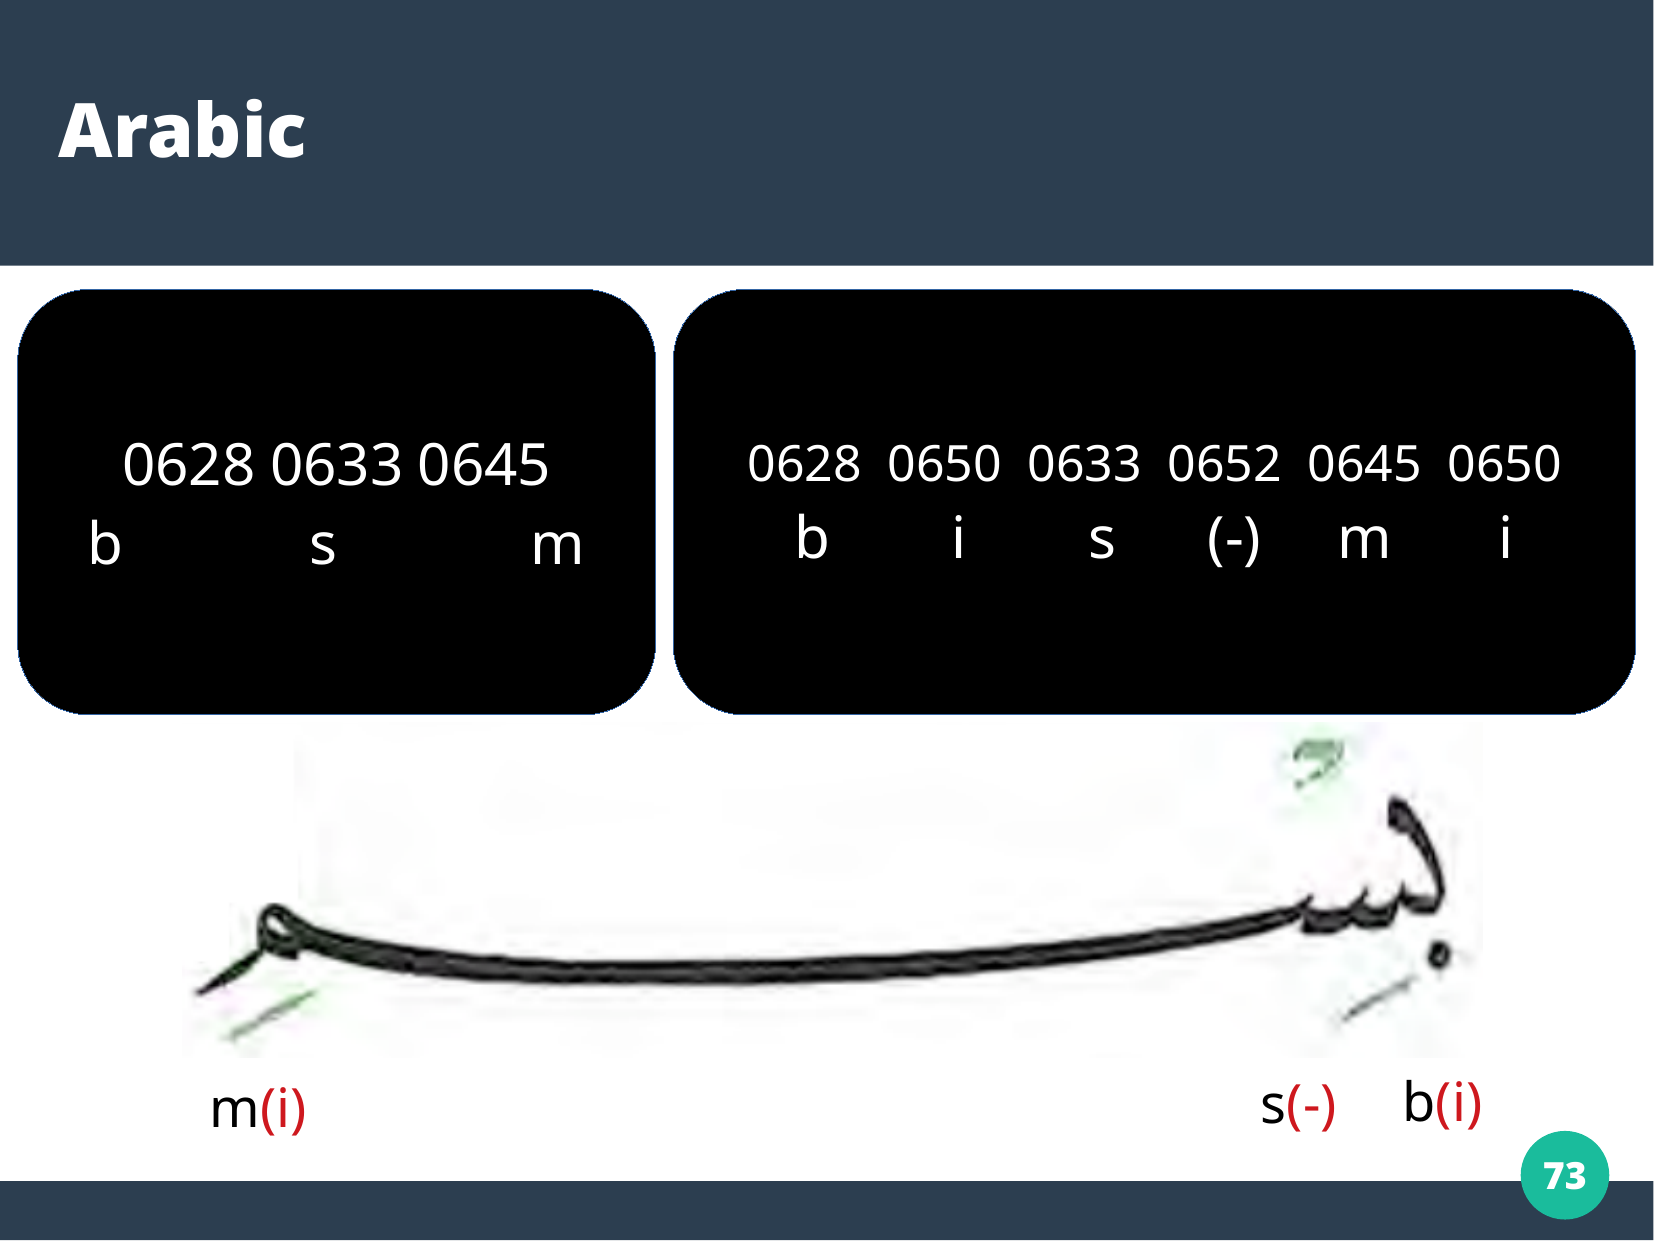

# Arabic
0628	0633	0645
b			s			m
0628 0650 0633 0652 0645 0650
b i s (-) m i
b(i)
s(-)
m(i)
73